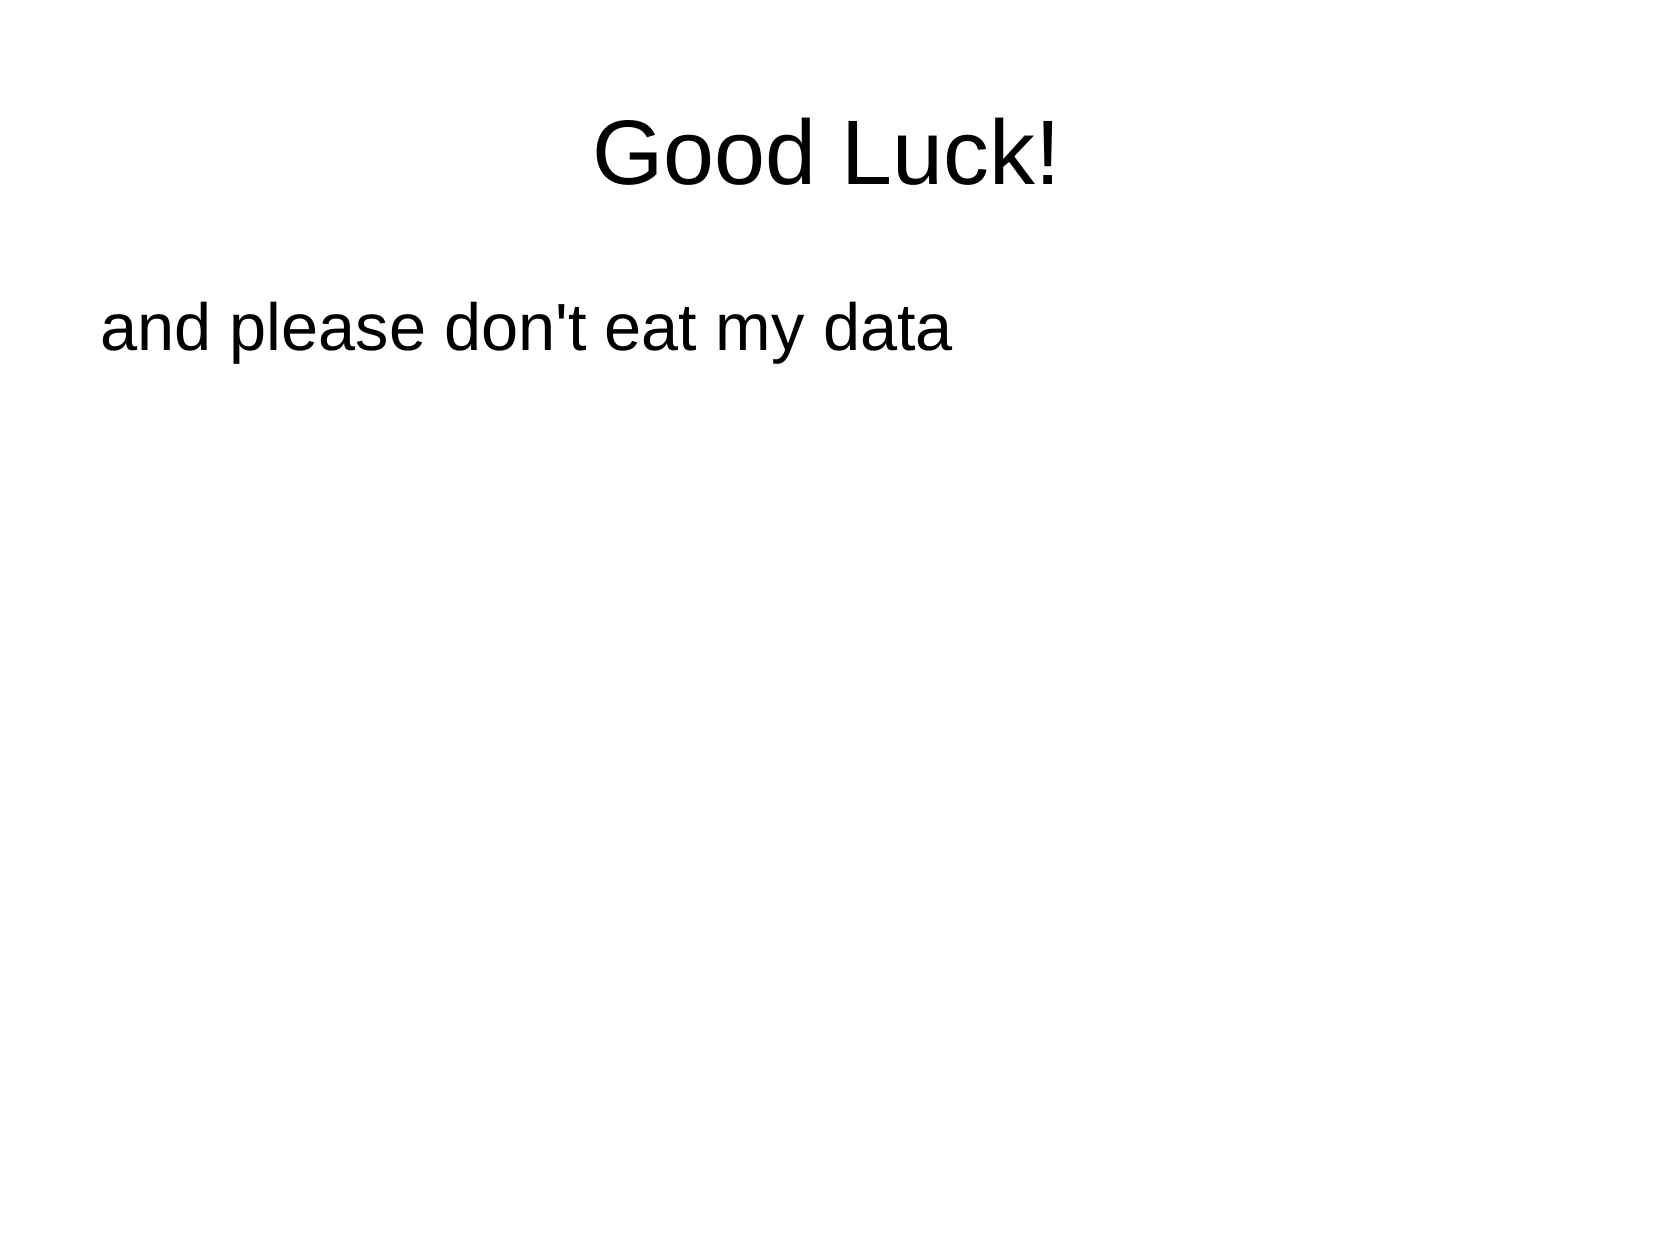

# Good Luck!
and please don't eat my data